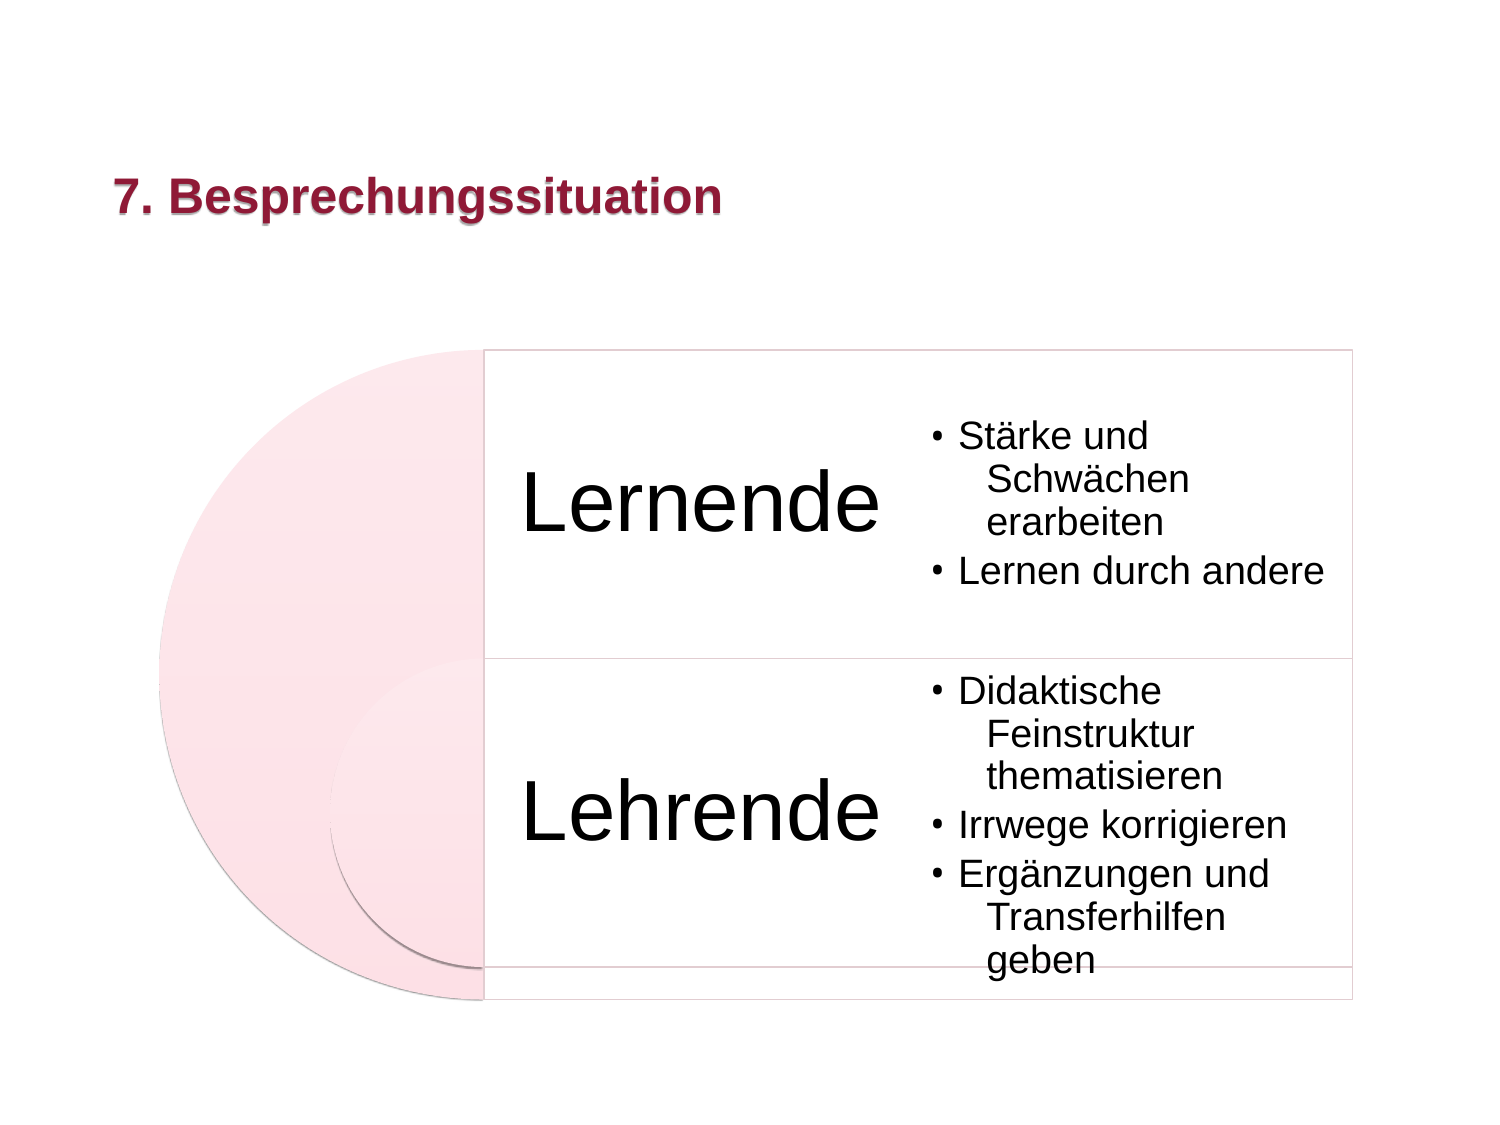

# 7. Besprechungssituation
Lernende
Stärke und Schwächen erarbeiten
Lernen durch andere
Lehrende
Didaktische Feinstruktur thematisieren
Irrwege korrigieren
Ergänzungen und Transferhilfen geben